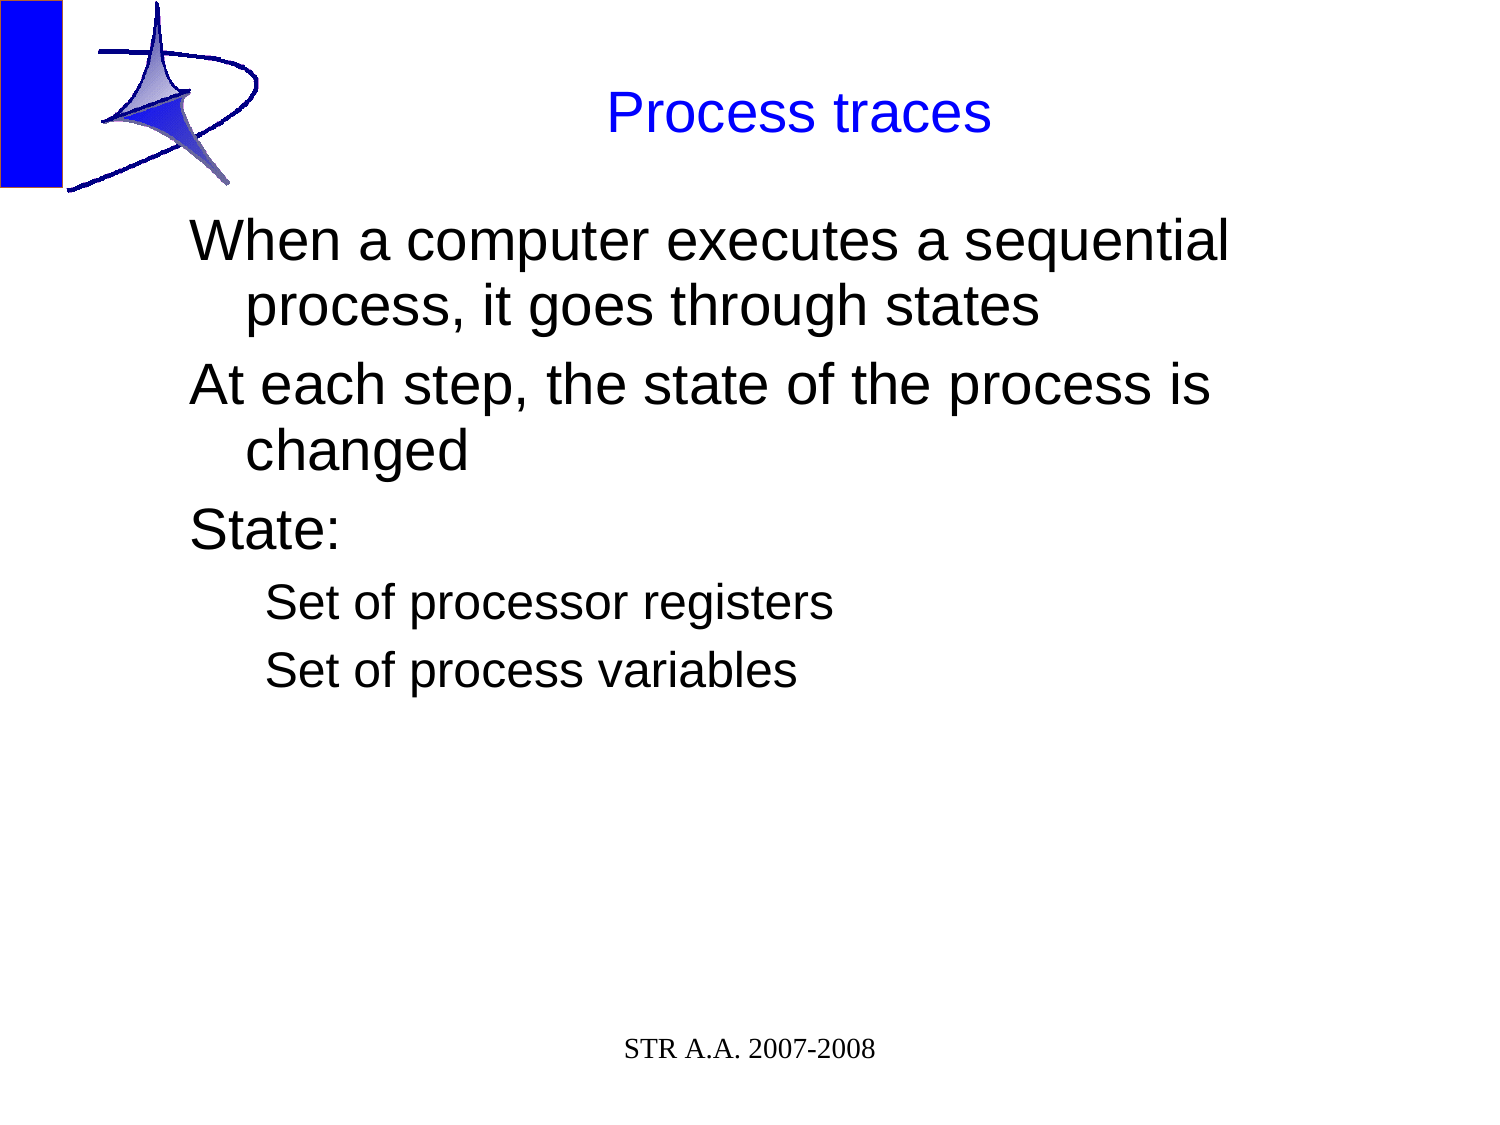

# Process traces
When a computer executes a sequential process, it goes through states
At each step, the state of the process is changed
State:
Set of processor registers
Set of process variables
STR A.A. 2007-2008